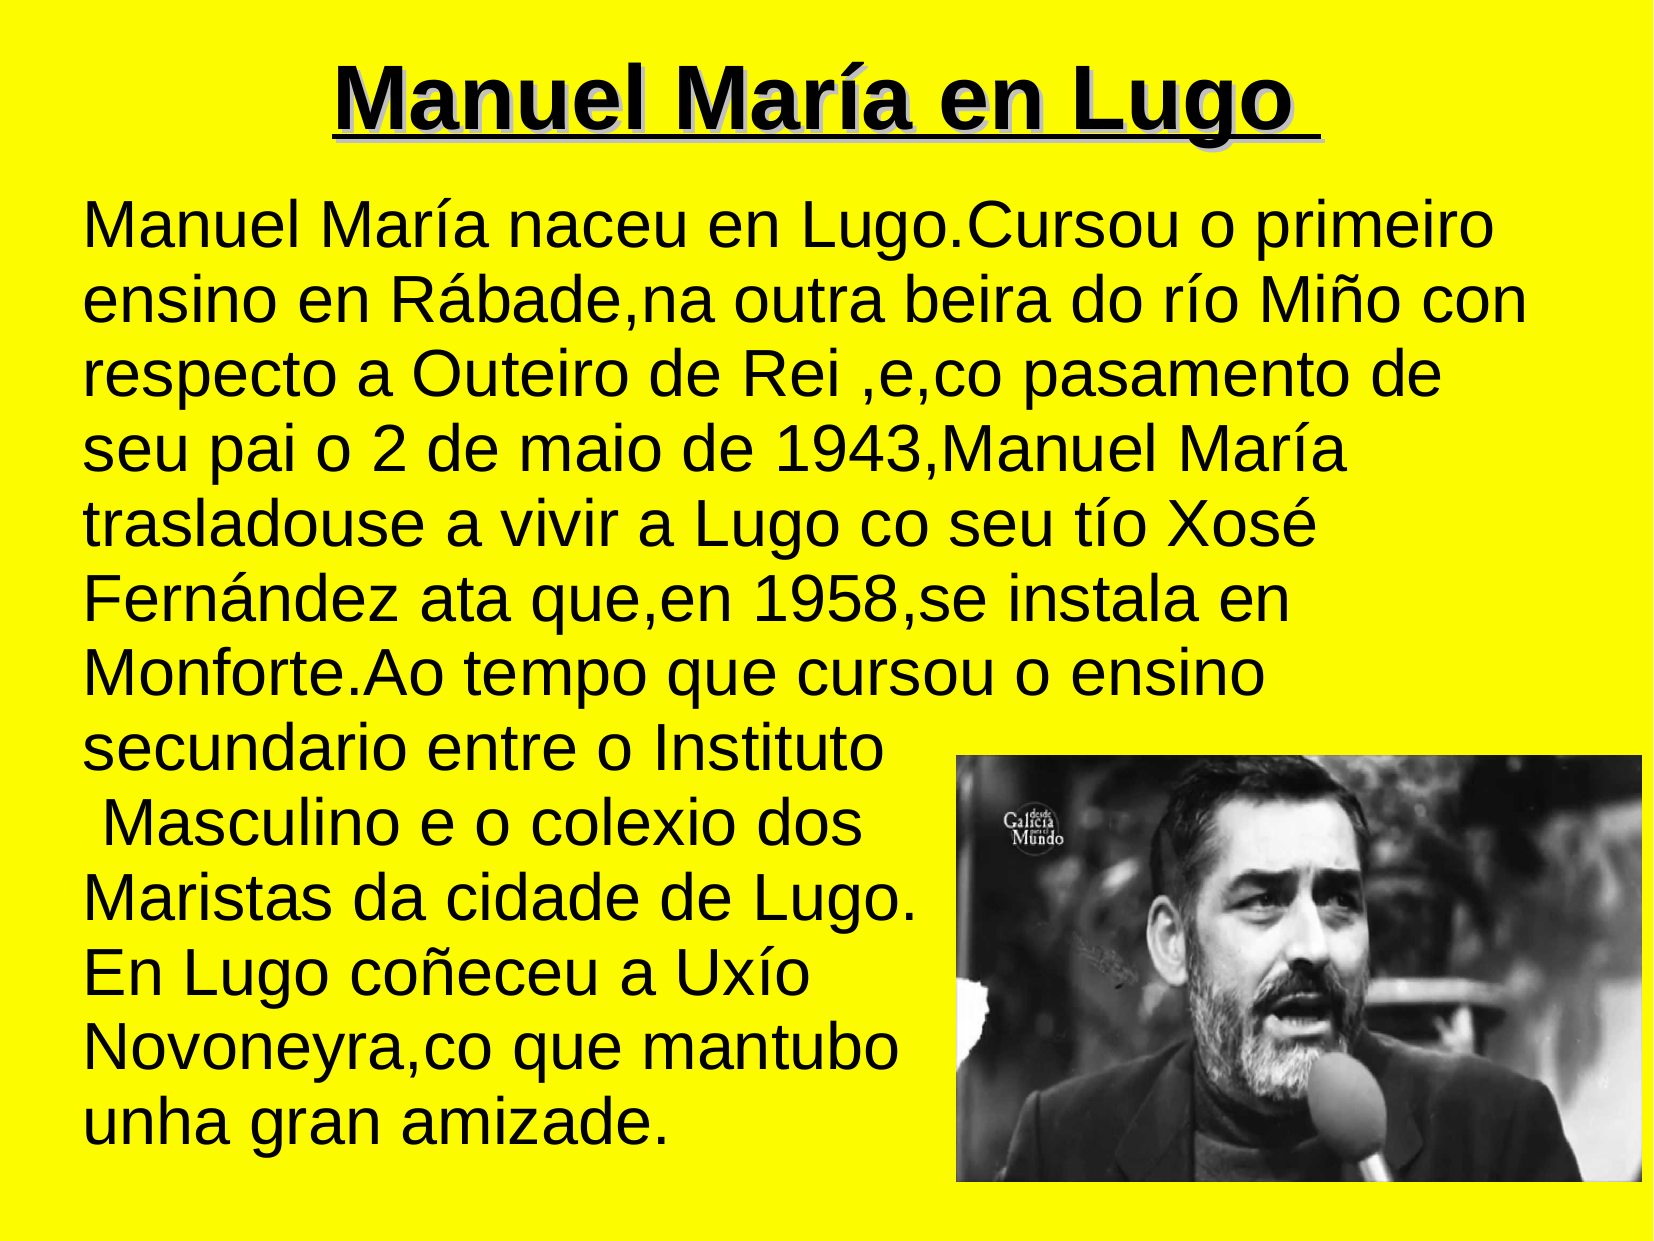

# Manuel María en Lugo
Manuel María naceu en Lugo.Cursou o primeiro ensino en Rábade,na outra beira do río Miño con respecto a Outeiro de Rei ,e,co pasamento de seu pai o 2 de maio de 1943,Manuel María trasladouse a vivir a Lugo co seu tío Xosé Fernández ata que,en 1958,se instala en Monforte.Ao tempo que cursou o ensino secundario entre o Instituto
 Masculino e o colexio dos
Maristas da cidade de Lugo.
En Lugo coñeceu a Uxío
Novoneyra,co que mantubo
unha gran amizade.